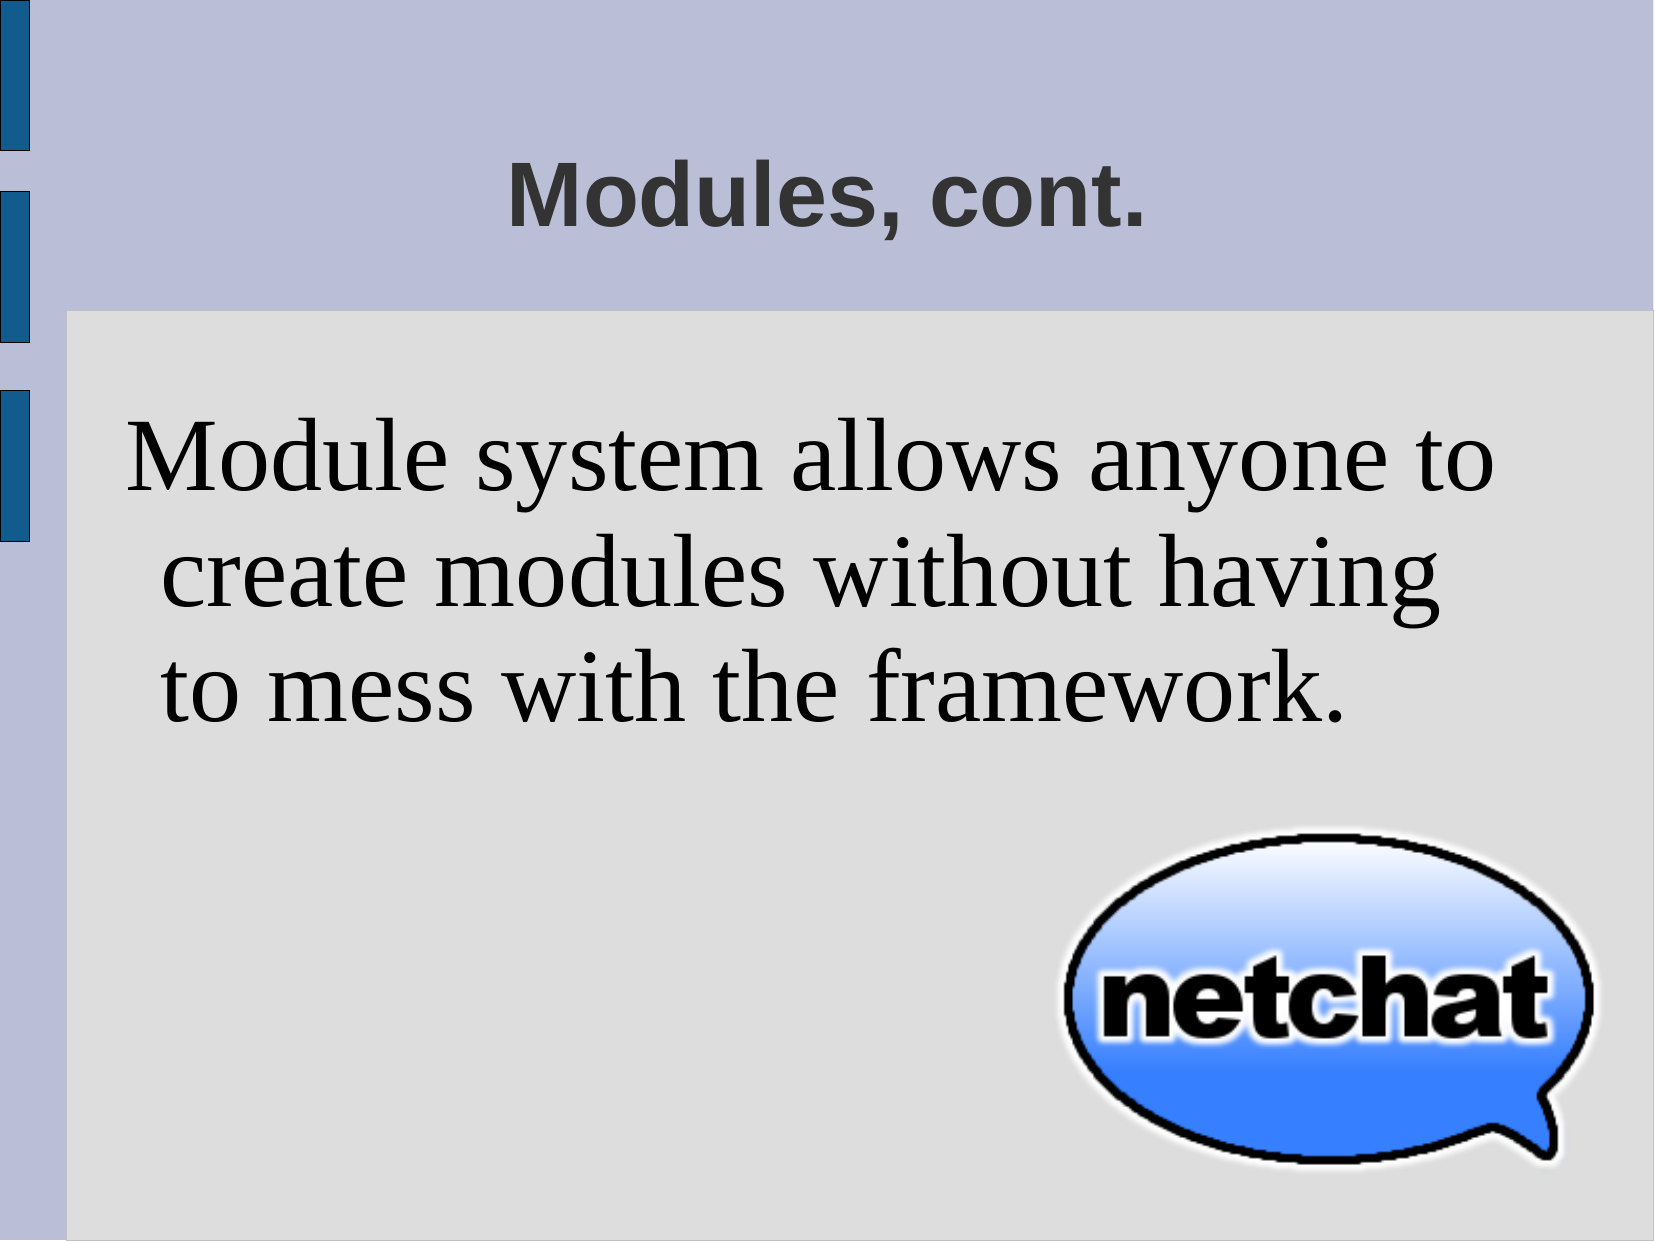

# Modules, cont.
Module system allows anyone to create modules without having to mess with the framework.